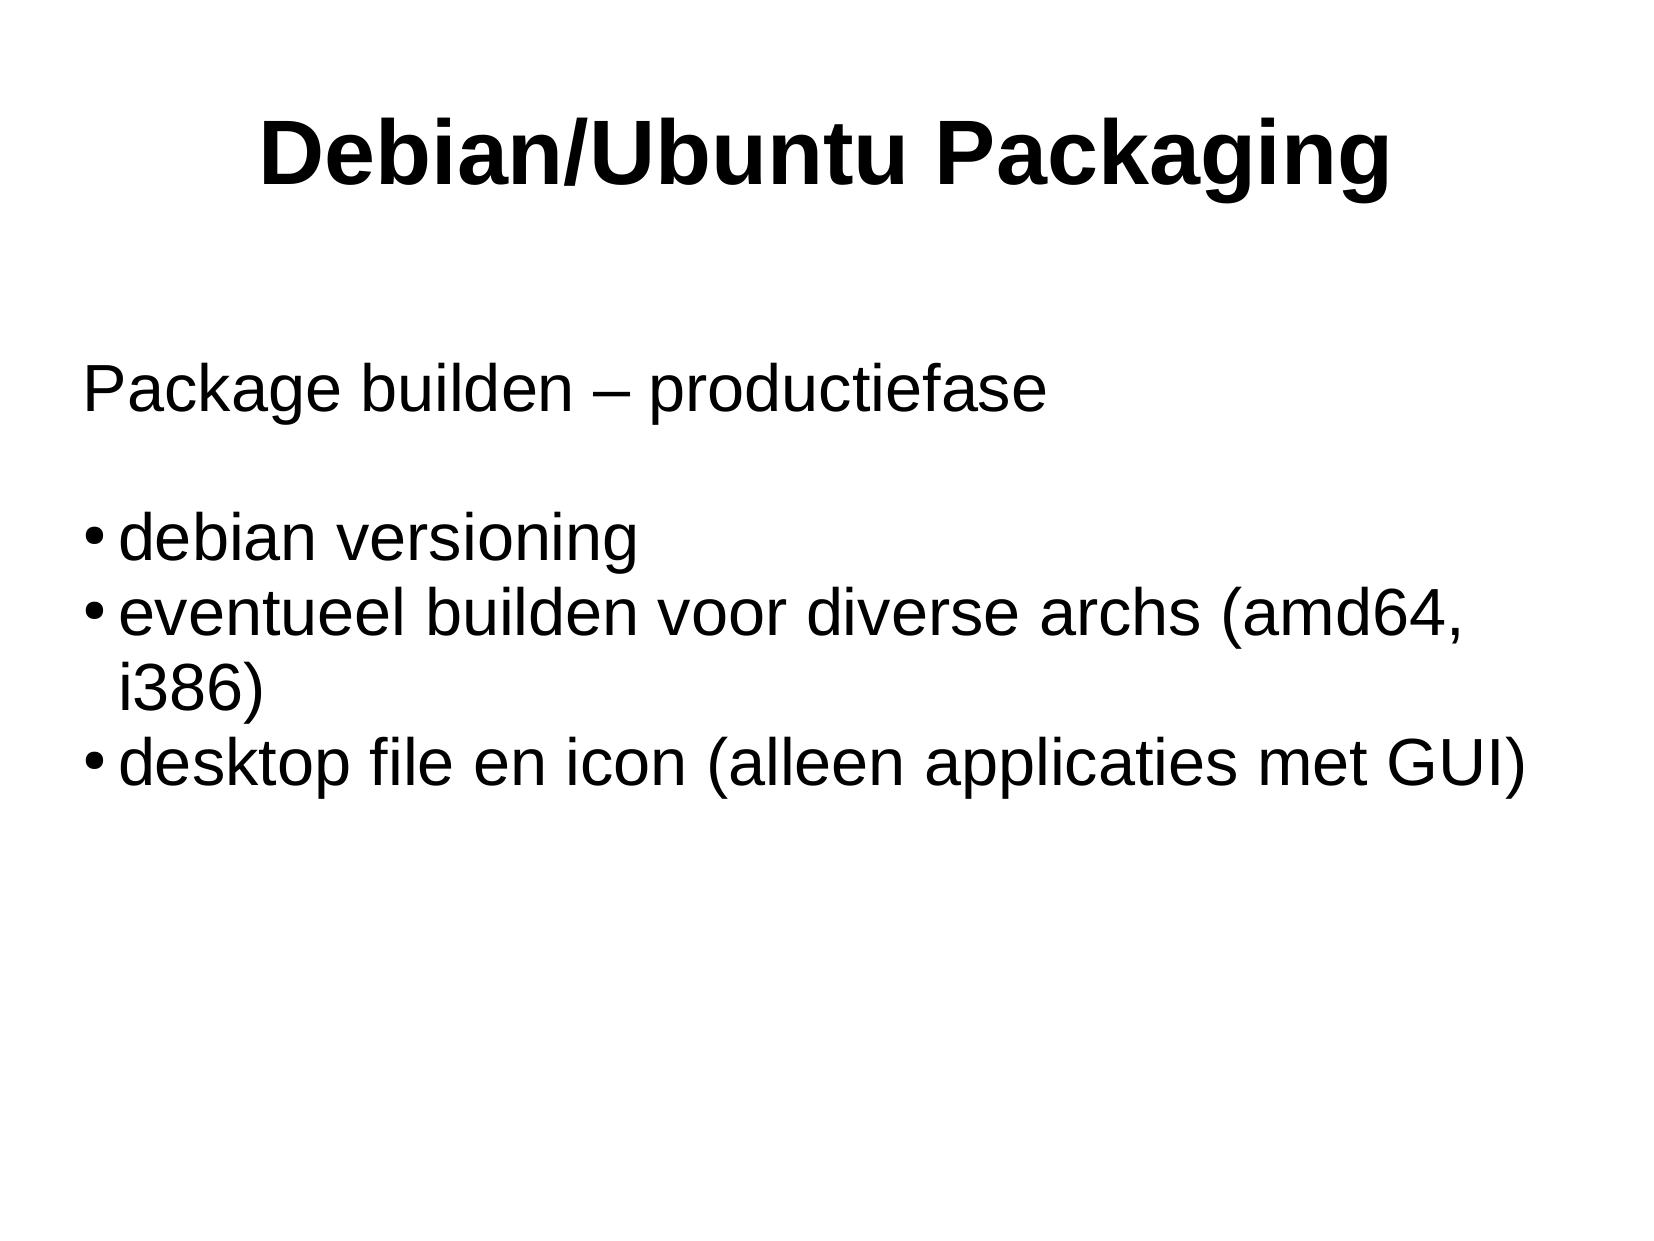

# Debian/Ubuntu Packaging
Package builden – productiefase
debian versioning
eventueel builden voor diverse archs (amd64, i386)
desktop file en icon (alleen applicaties met GUI)